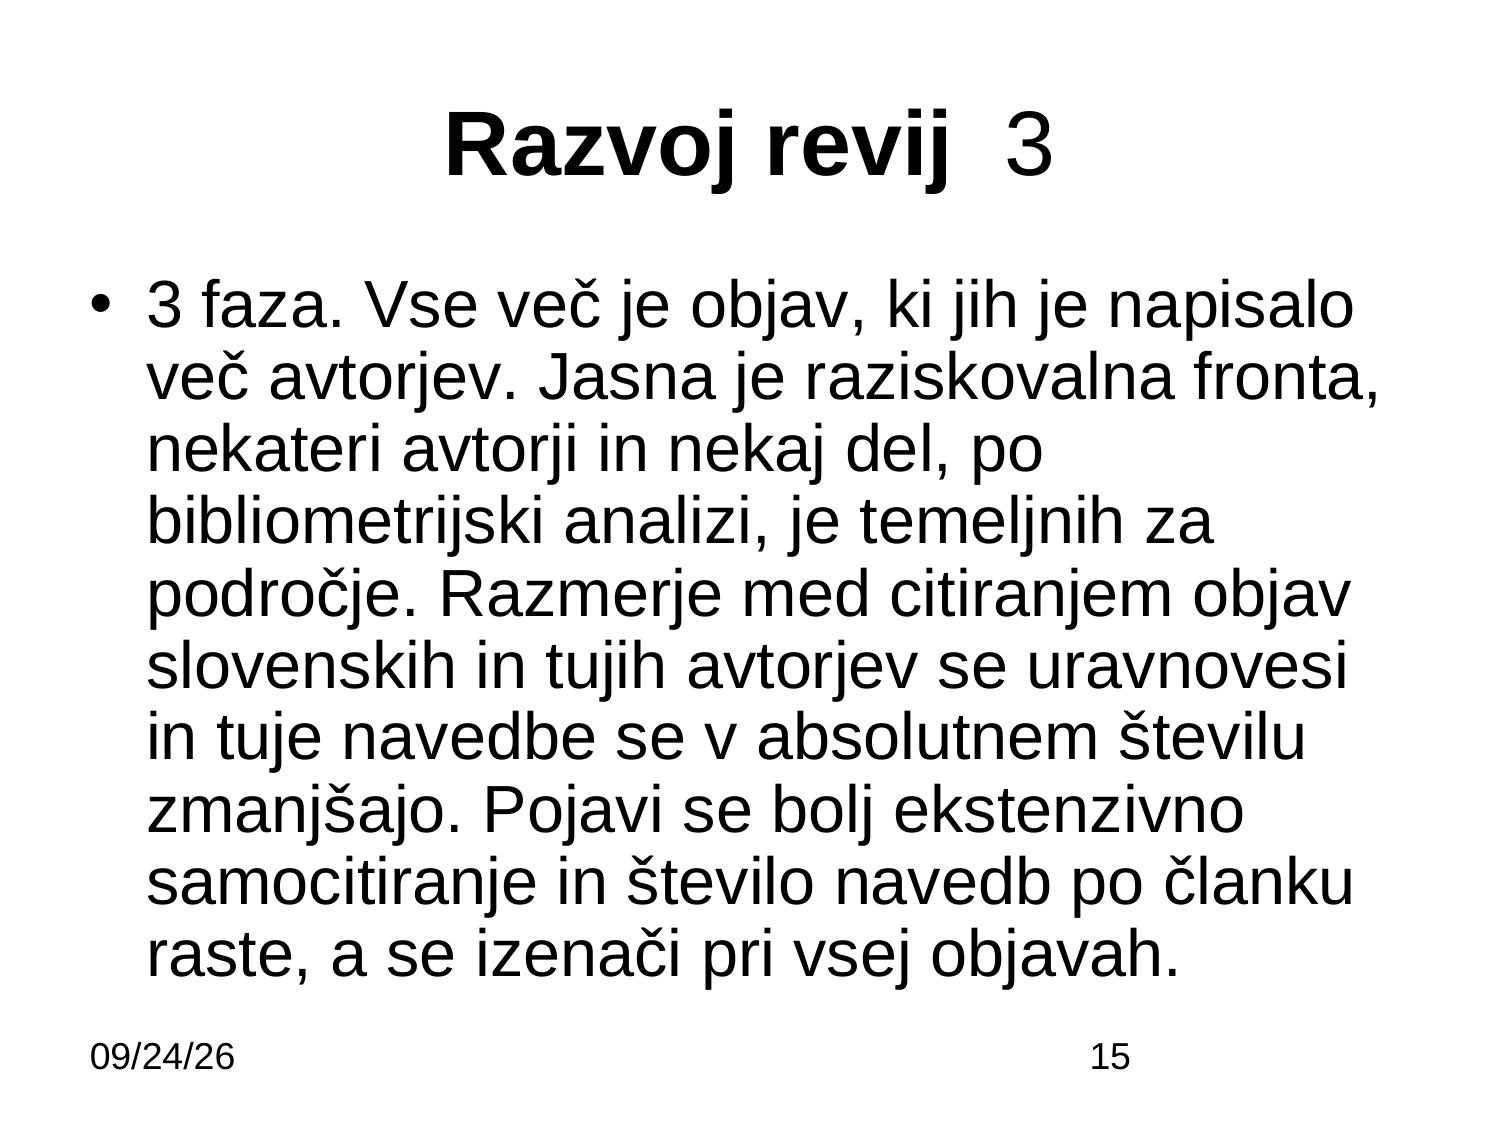

# Razvoj revij 3
3 faza. Vse več je objav, ki jih je napisalo več avtorjev. Jasna je raziskovalna fronta, nekateri avtorji in nekaj del, po bibliometrijski analizi, je temeljnih za področje. Razmerje med citiranjem objav slovenskih in tujih avtorjev se uravnovesi in tuje navedbe se v absolutnem številu zmanjšajo. Pojavi se bolj ekstenzivno samocitiranje in število navedb po članku raste, a se izenači pri vsej objavah.
15